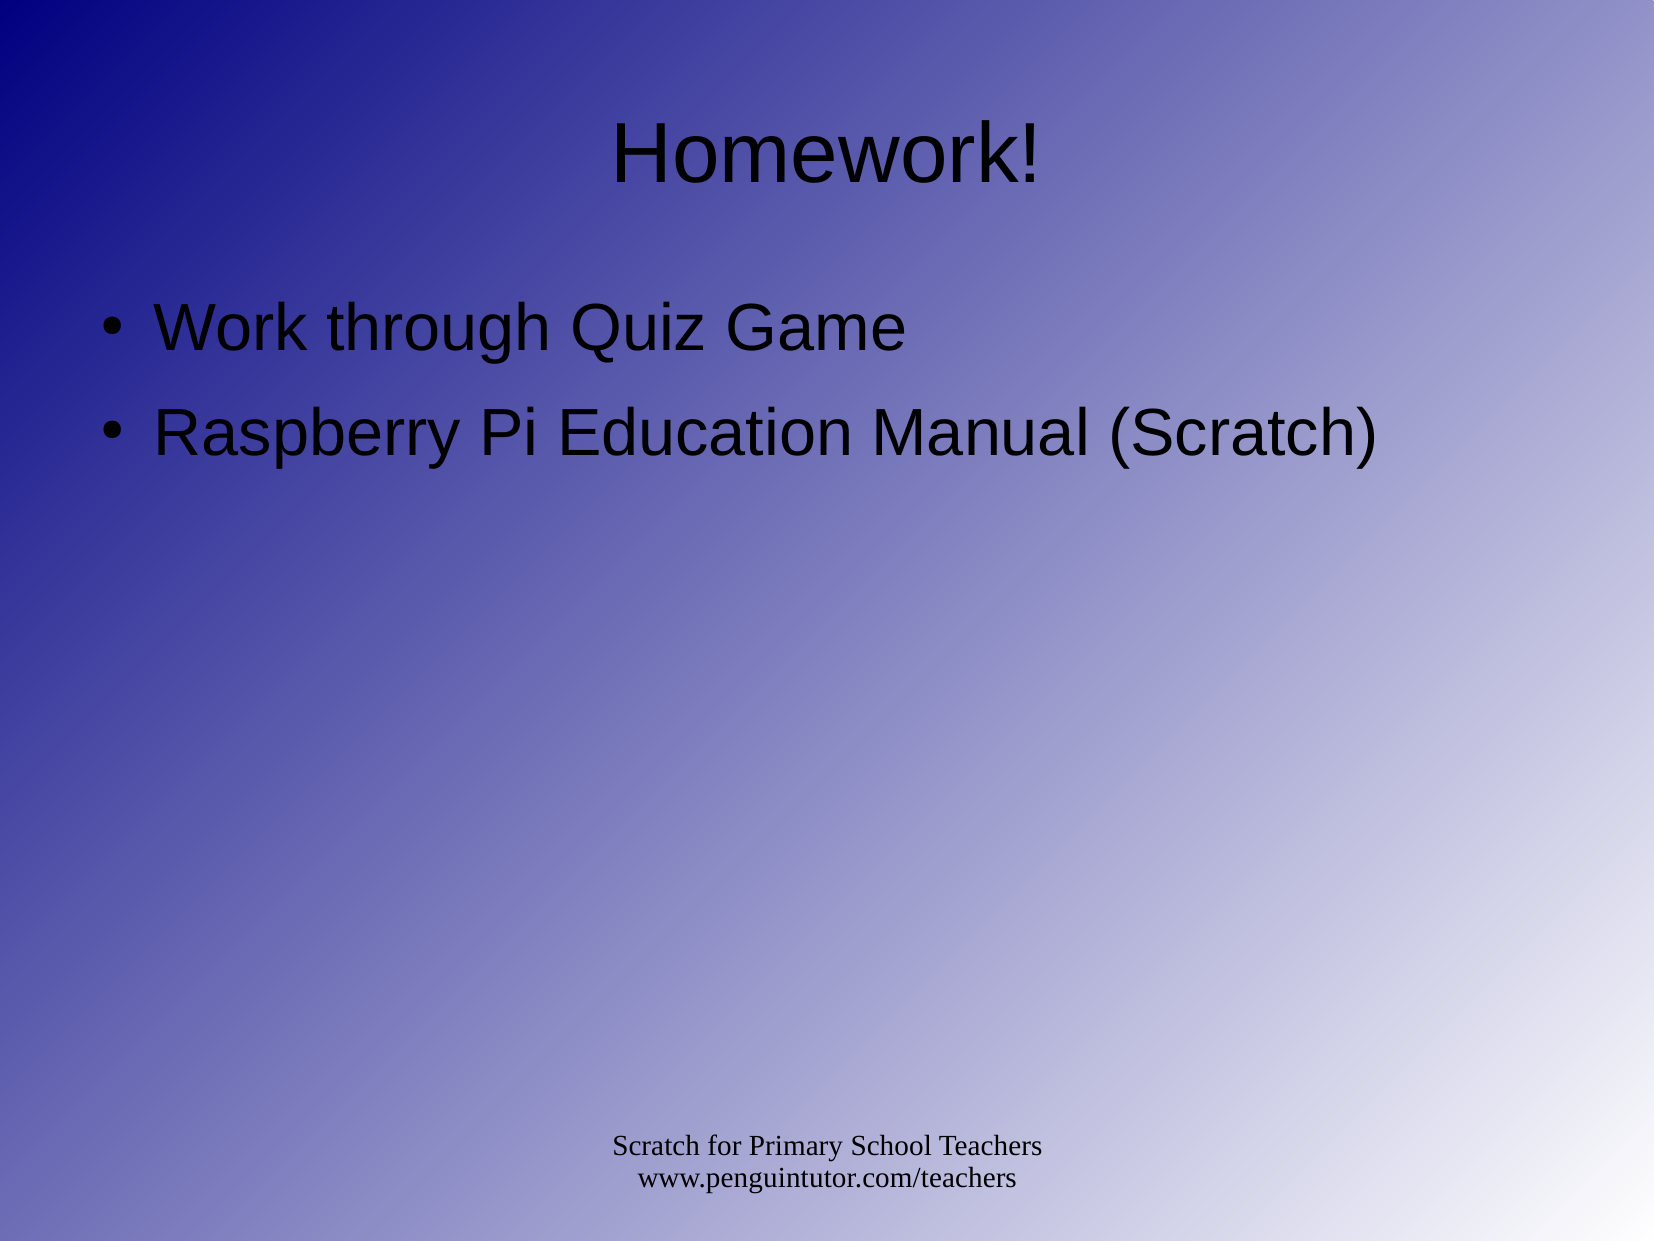

# Homework!
Work through Quiz Game
Raspberry Pi Education Manual (Scratch)